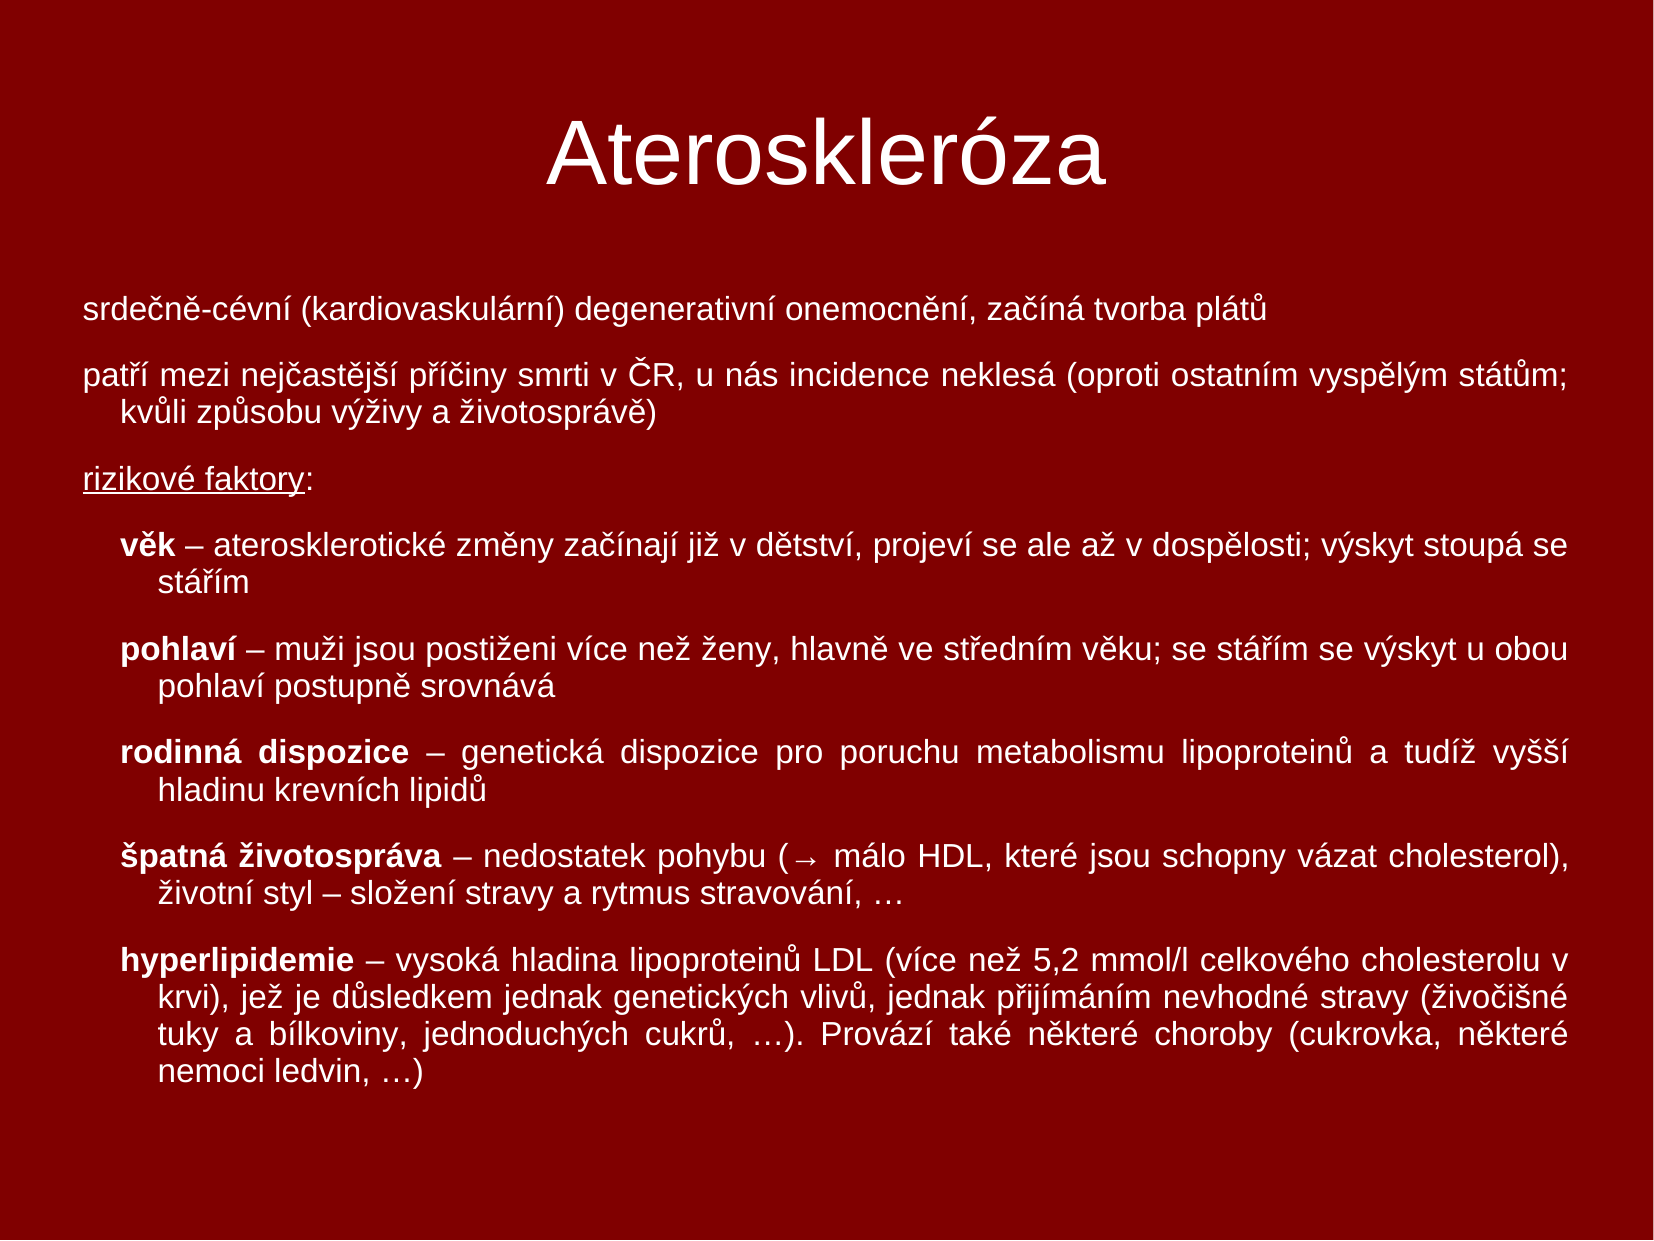

# Ateroskleróza
srdečně-cévní (kardiovaskulární) degenerativní onemocnění, začíná tvorba plátů
patří mezi nejčastější příčiny smrti v ČR, u nás incidence neklesá (oproti ostatním vyspělým státům; kvůli způsobu výživy a životosprávě)
rizikové faktory:
věk – aterosklerotické změny začínají již v dětství, projeví se ale až v dospělosti; výskyt stoupá se stářím
pohlaví – muži jsou postiženi více než ženy, hlavně ve středním věku; se stářím se výskyt u obou pohlaví postupně srovnává
rodinná dispozice – genetická dispozice pro poruchu metabolismu lipoproteinů a tudíž vyšší hladinu krevních lipidů
špatná životospráva – nedostatek pohybu (→ málo HDL, které jsou schopny vázat cholesterol), životní styl – složení stravy a rytmus stravování, …
hyperlipidemie – vysoká hladina lipoproteinů LDL (více než 5,2 mmol/l celkového cholesterolu v krvi), jež je důsledkem jednak genetických vlivů, jednak přijímáním nevhodné stravy (živočišné tuky a bílkoviny, jednoduchých cukrů, …). Provází také některé choroby (cukrovka, některé nemoci ledvin, …)